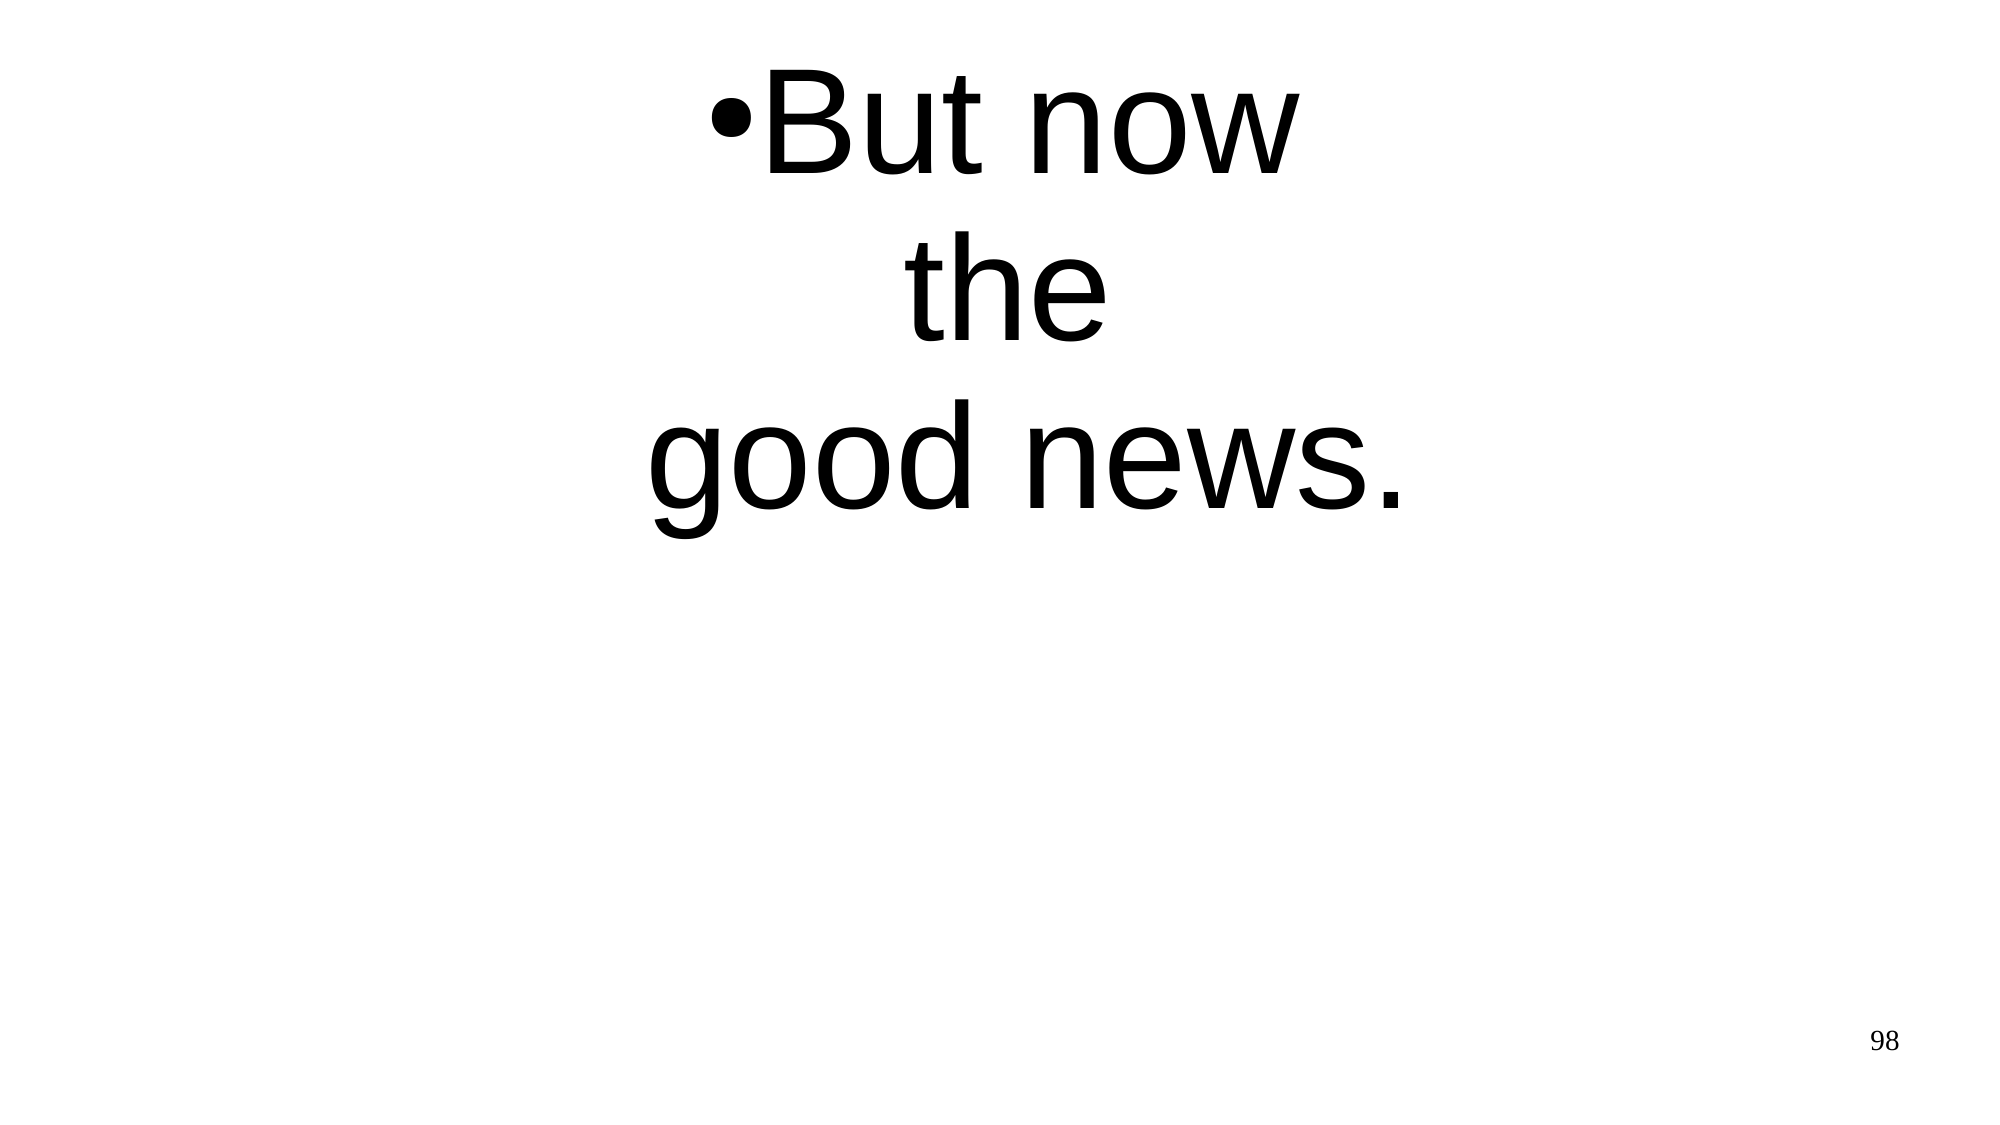

# But now the good news.
98